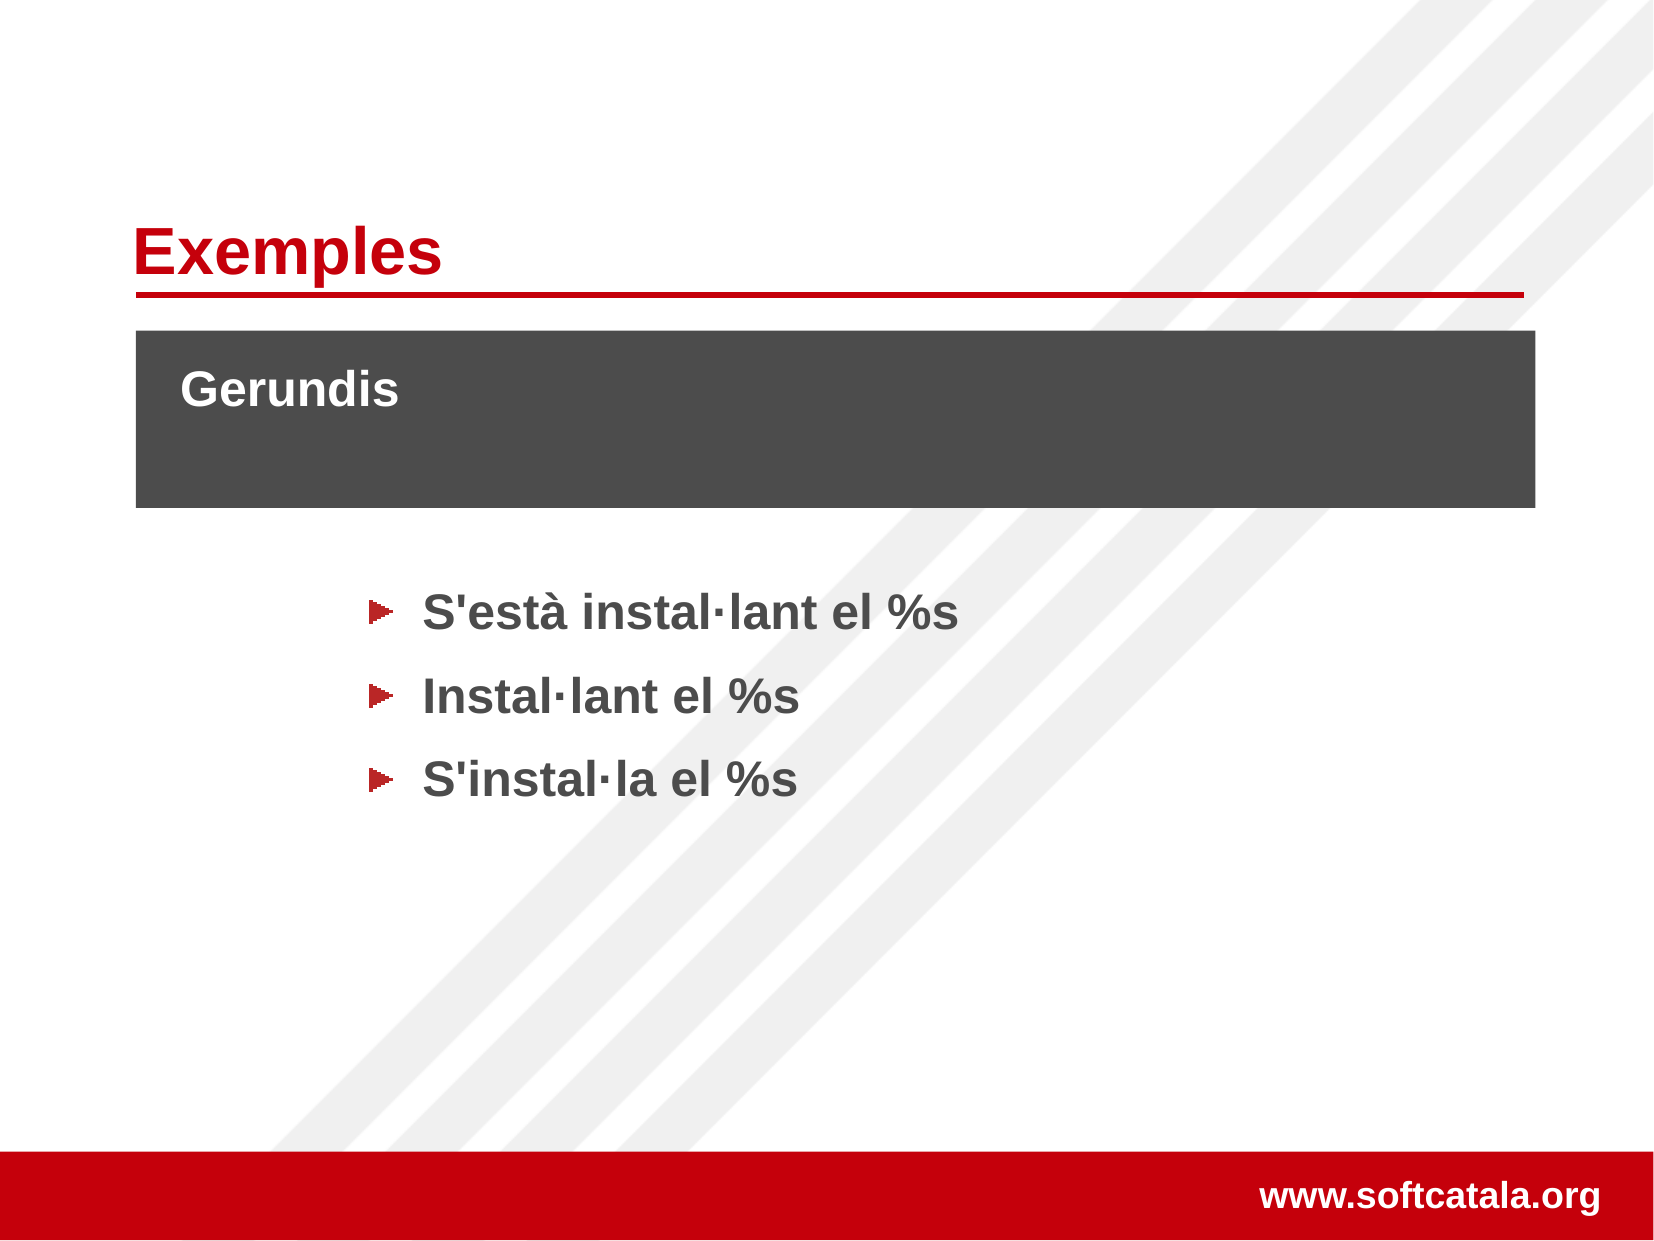

Exemples
Gerundis
S'està instal·lant el %s
Instal·lant el %s
S'instal·la el %s
 www.softcatala.org